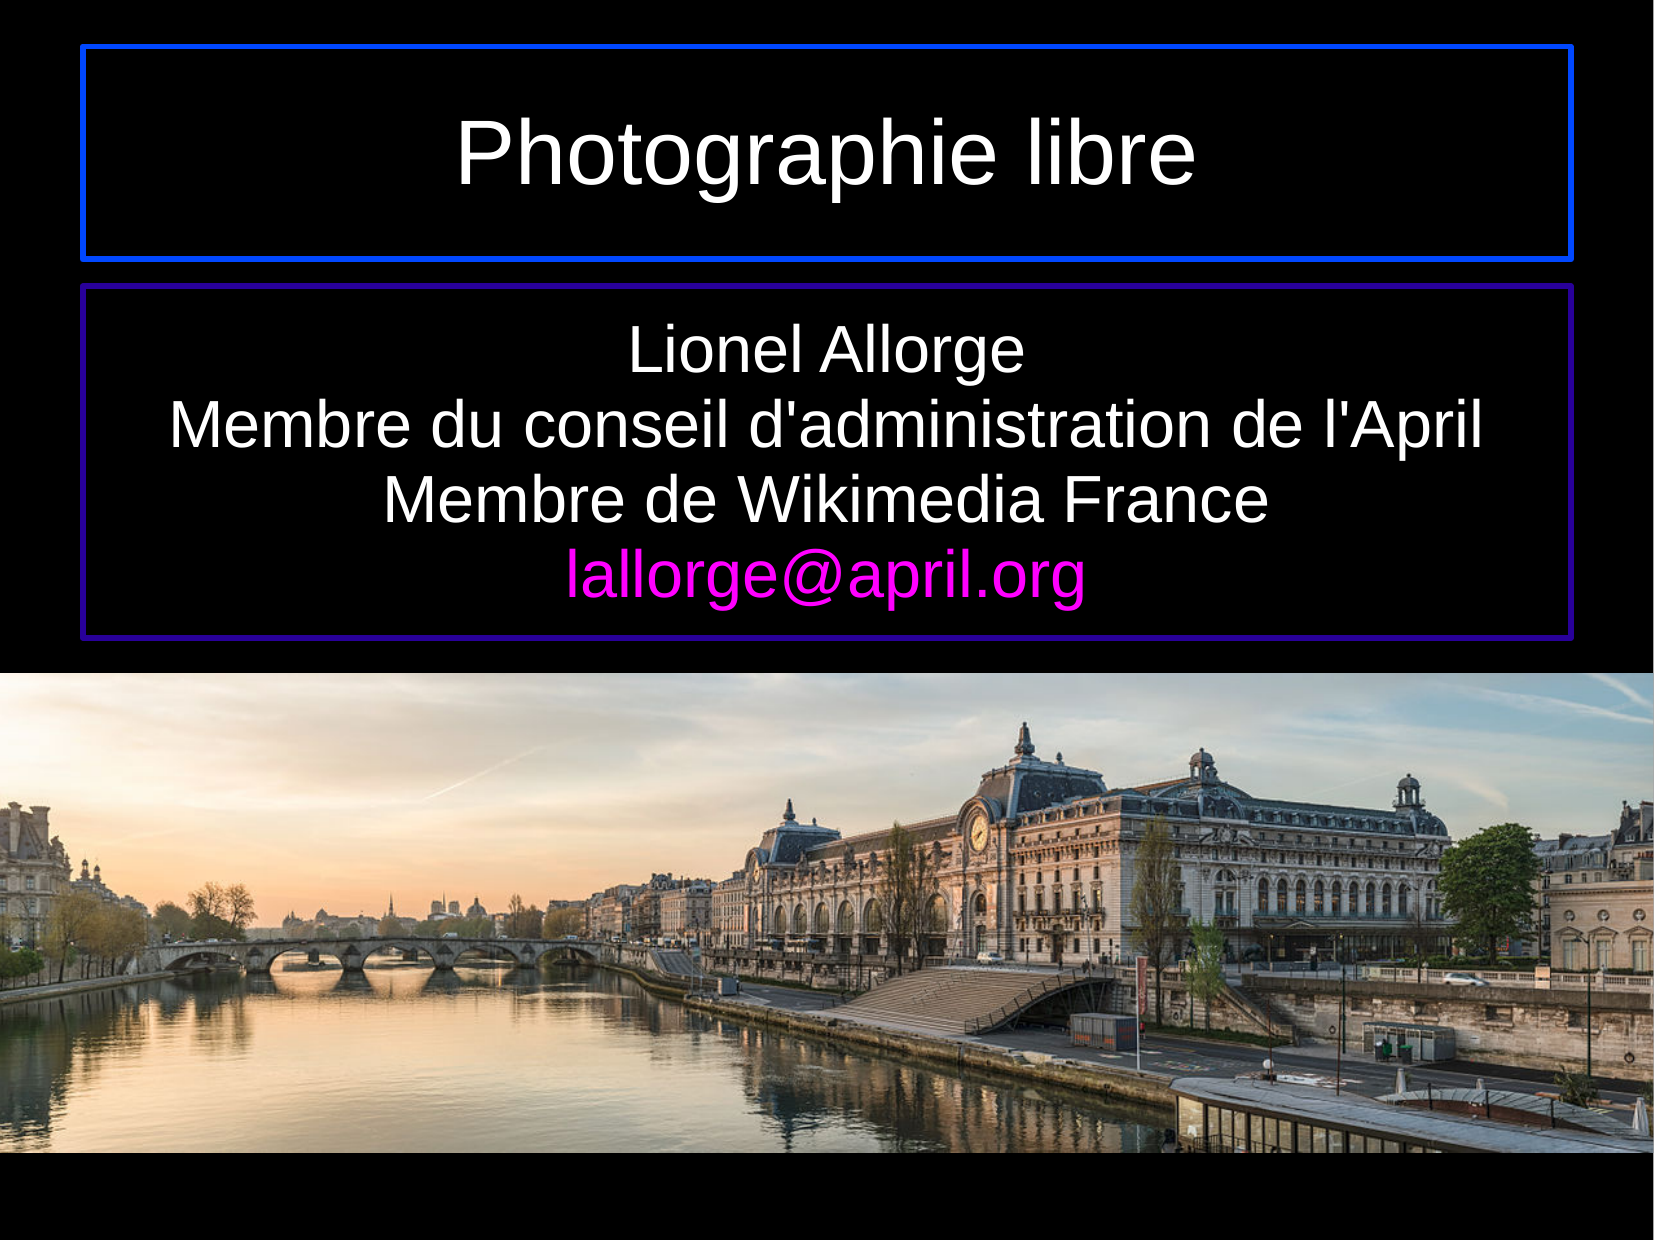

# Photographie libre
Lionel Allorge
Membre du conseil d'administration de l'April
Membre de Wikimedia France
lallorge@april.org